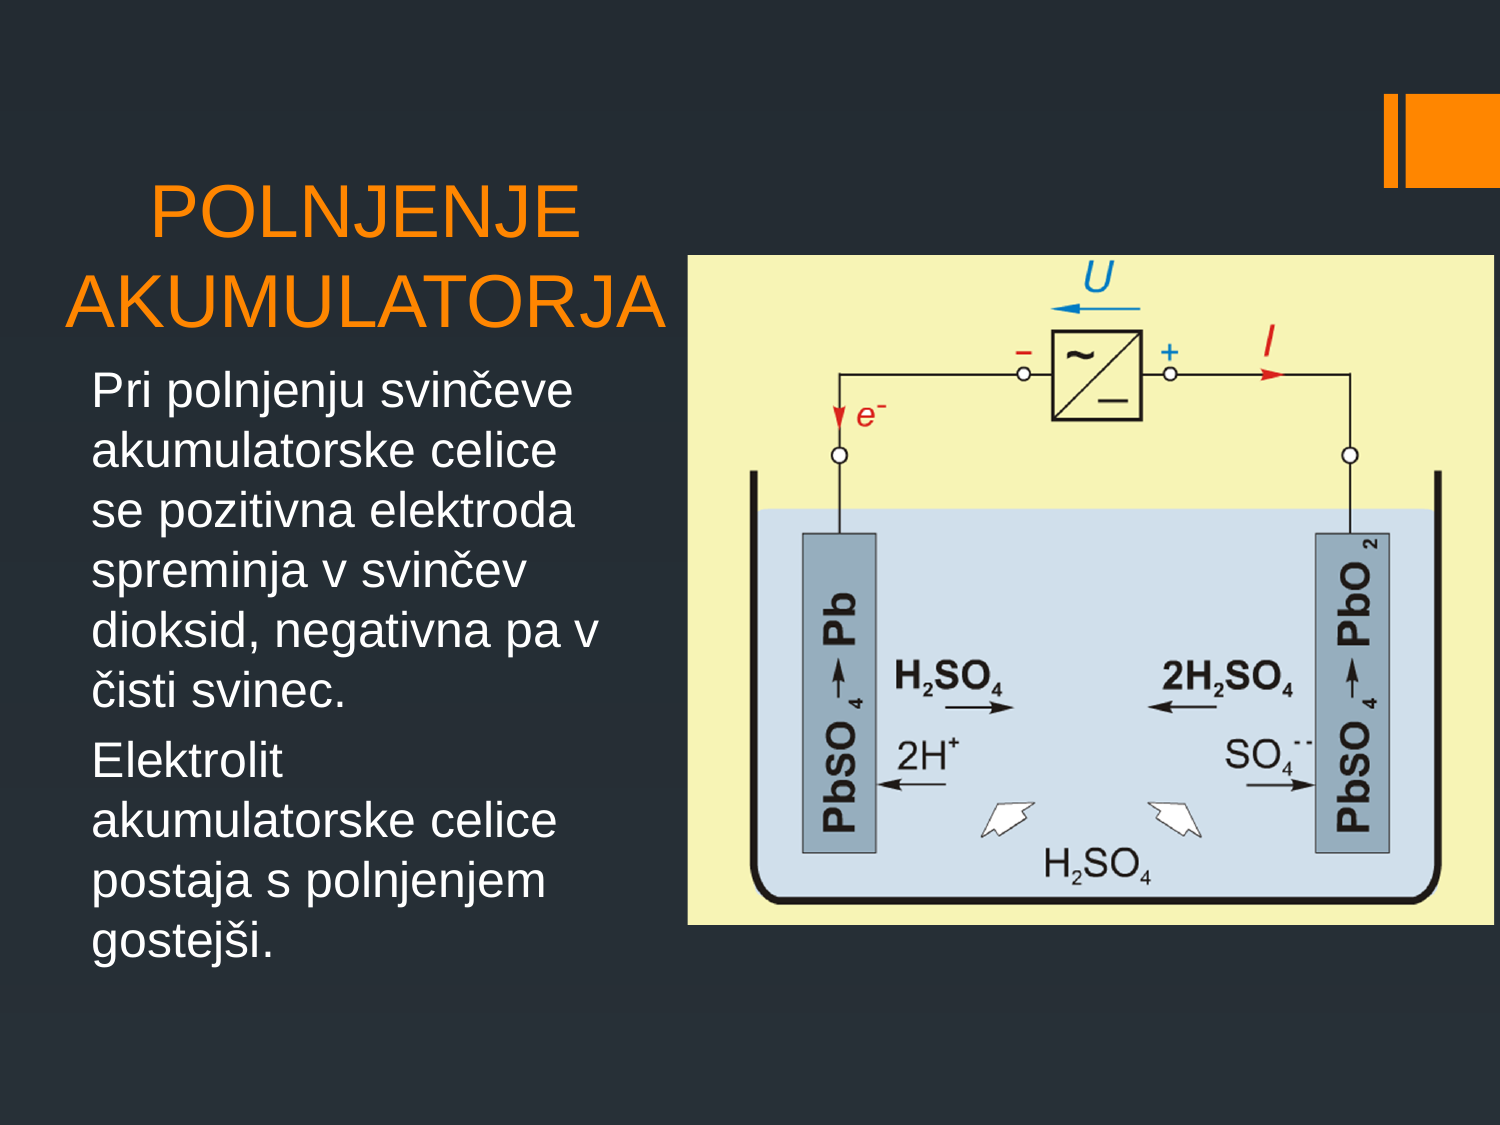

# POLNJENJE AKUMULATORJA
Pri polnjenju svinčeve akumulatorske celice se pozitivna elektroda spreminja v svinčev dioksid, negativna pa v čisti svinec.
Elektrolit akumulatorske celice postaja s polnjenjem gostejši.